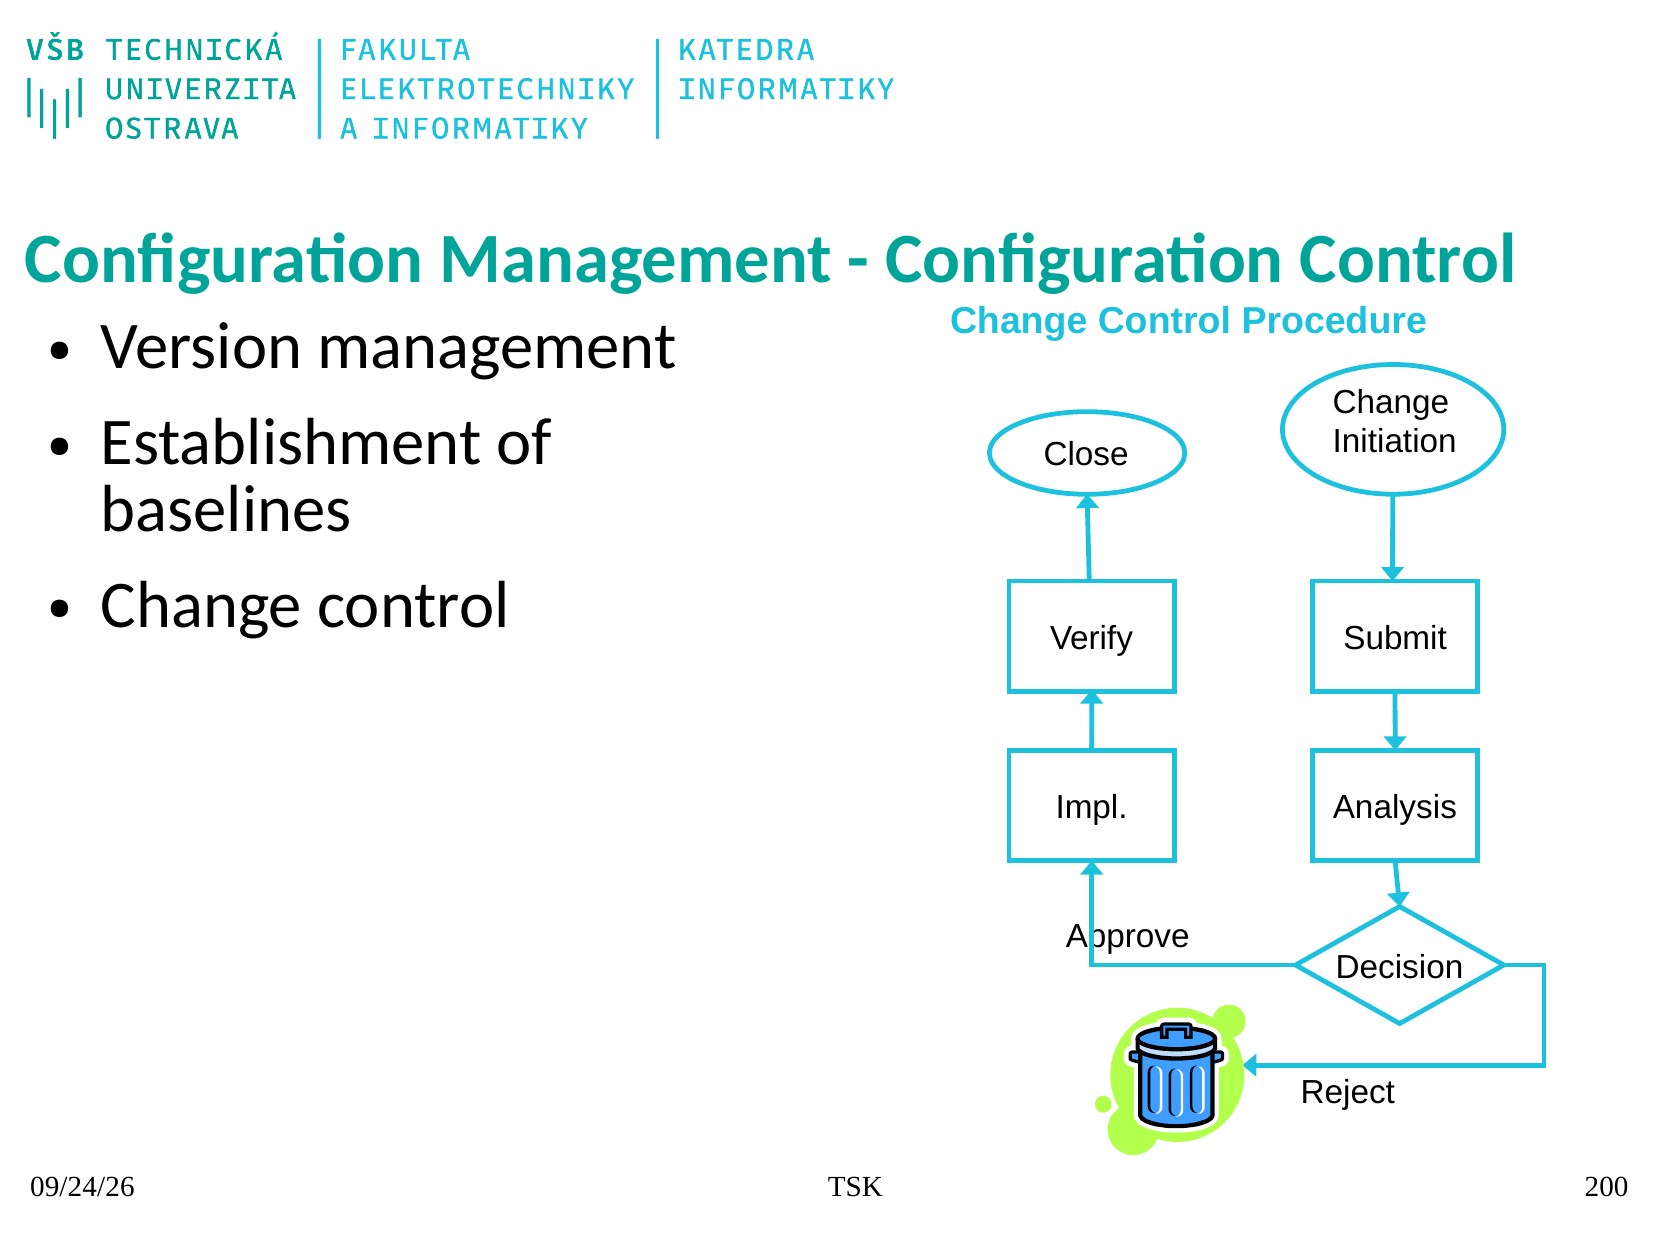

# Configuration Management - Configuration Control
Change Control Procedure
Version management
Establishment of baselines
Change control
Change
Initiation
Close
Verify
Submit
Impl.
Analysis
Approve
Decision
Reject
TSK
200